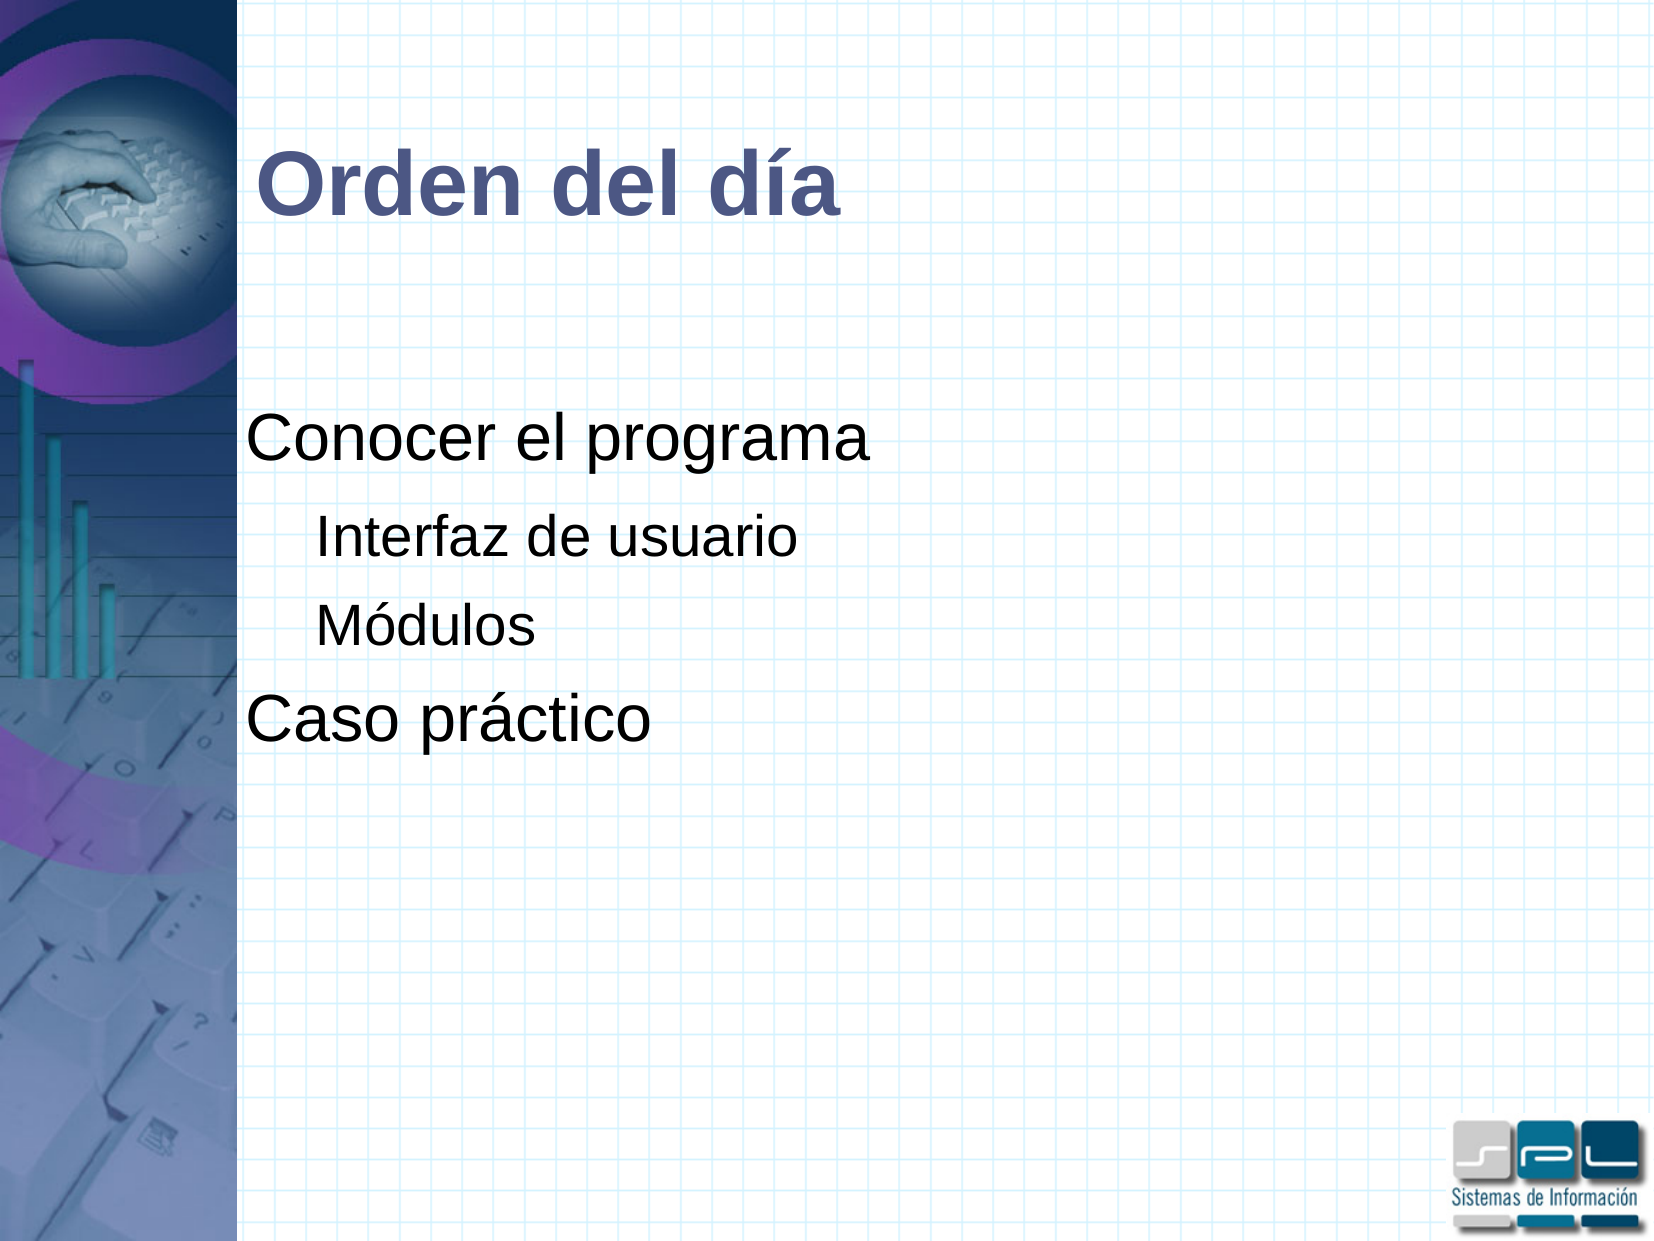

# Orden del día
Conocer el programa
Interfaz de usuario
Módulos
Caso práctico